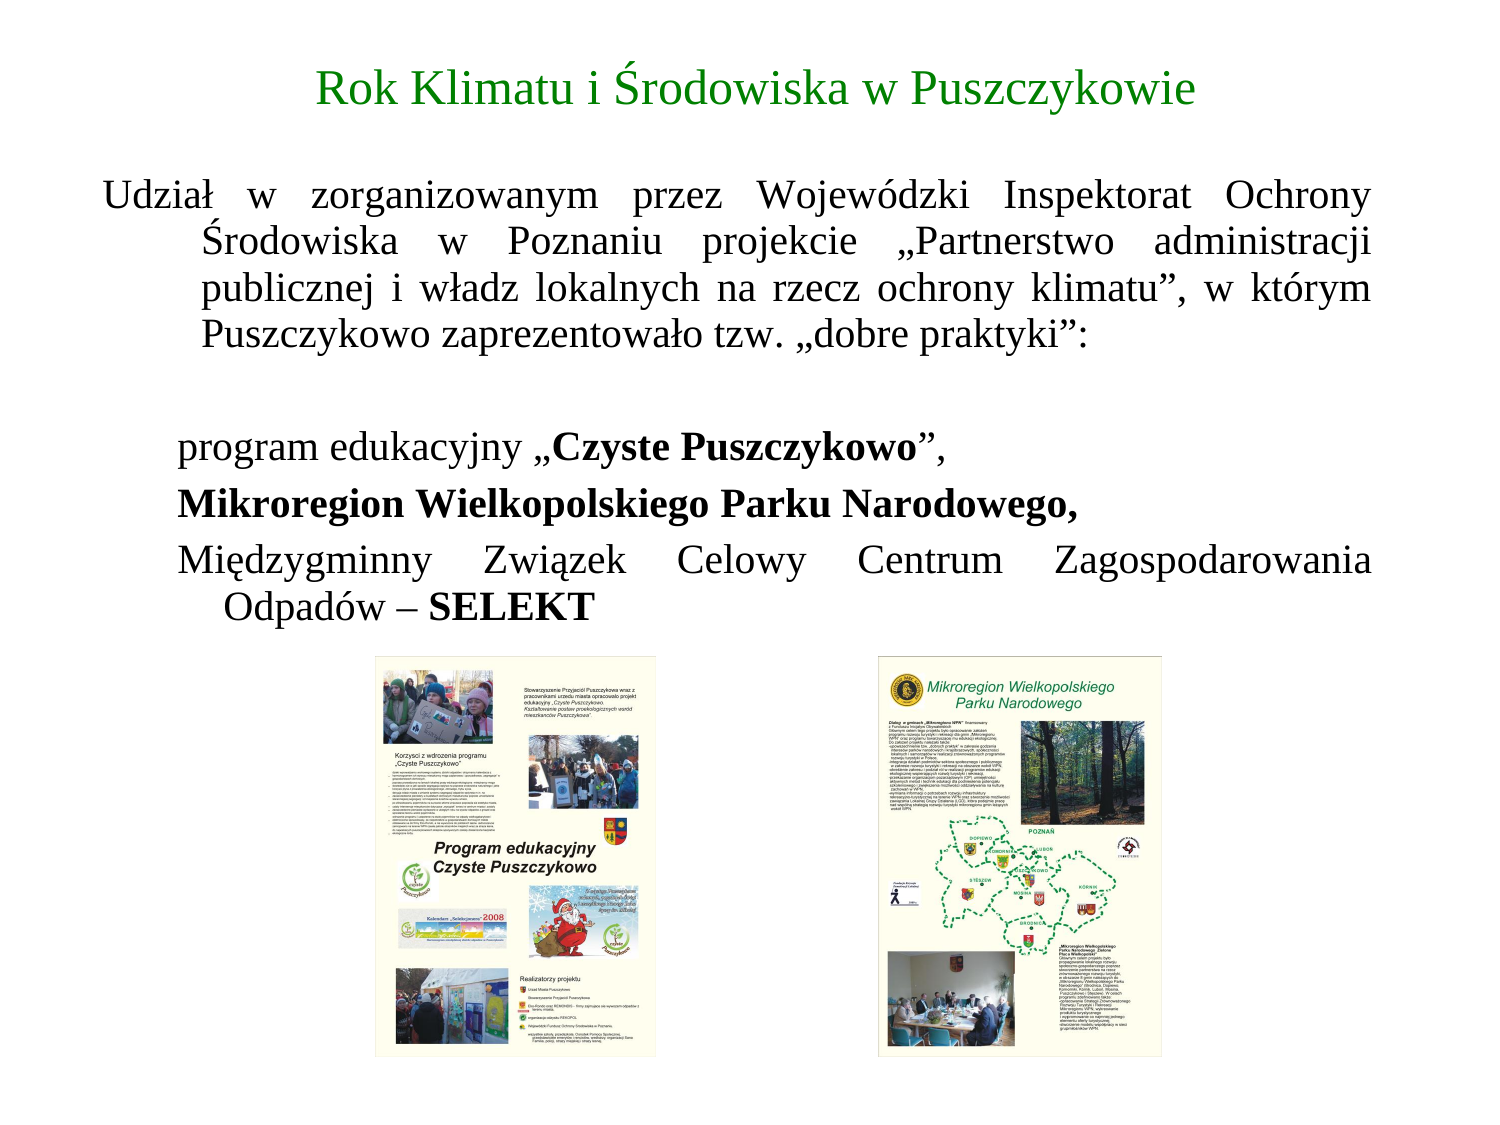

# Rok Klimatu i Środowiska w Puszczykowie
Udział w zorganizowanym przez Wojewódzki Inspektorat Ochrony Środowiska w Poznaniu projekcie „Partnerstwo administracji publicznej i władz lokalnych na rzecz ochrony klimatu”, w którym Puszczykowo zaprezentowało tzw. „dobre praktyki”:
program edukacyjny „Czyste Puszczykowo”,
Mikroregion Wielkopolskiego Parku Narodowego,
Międzygminny Związek Celowy Centrum Zagospodarowania Odpadów – SELEKT